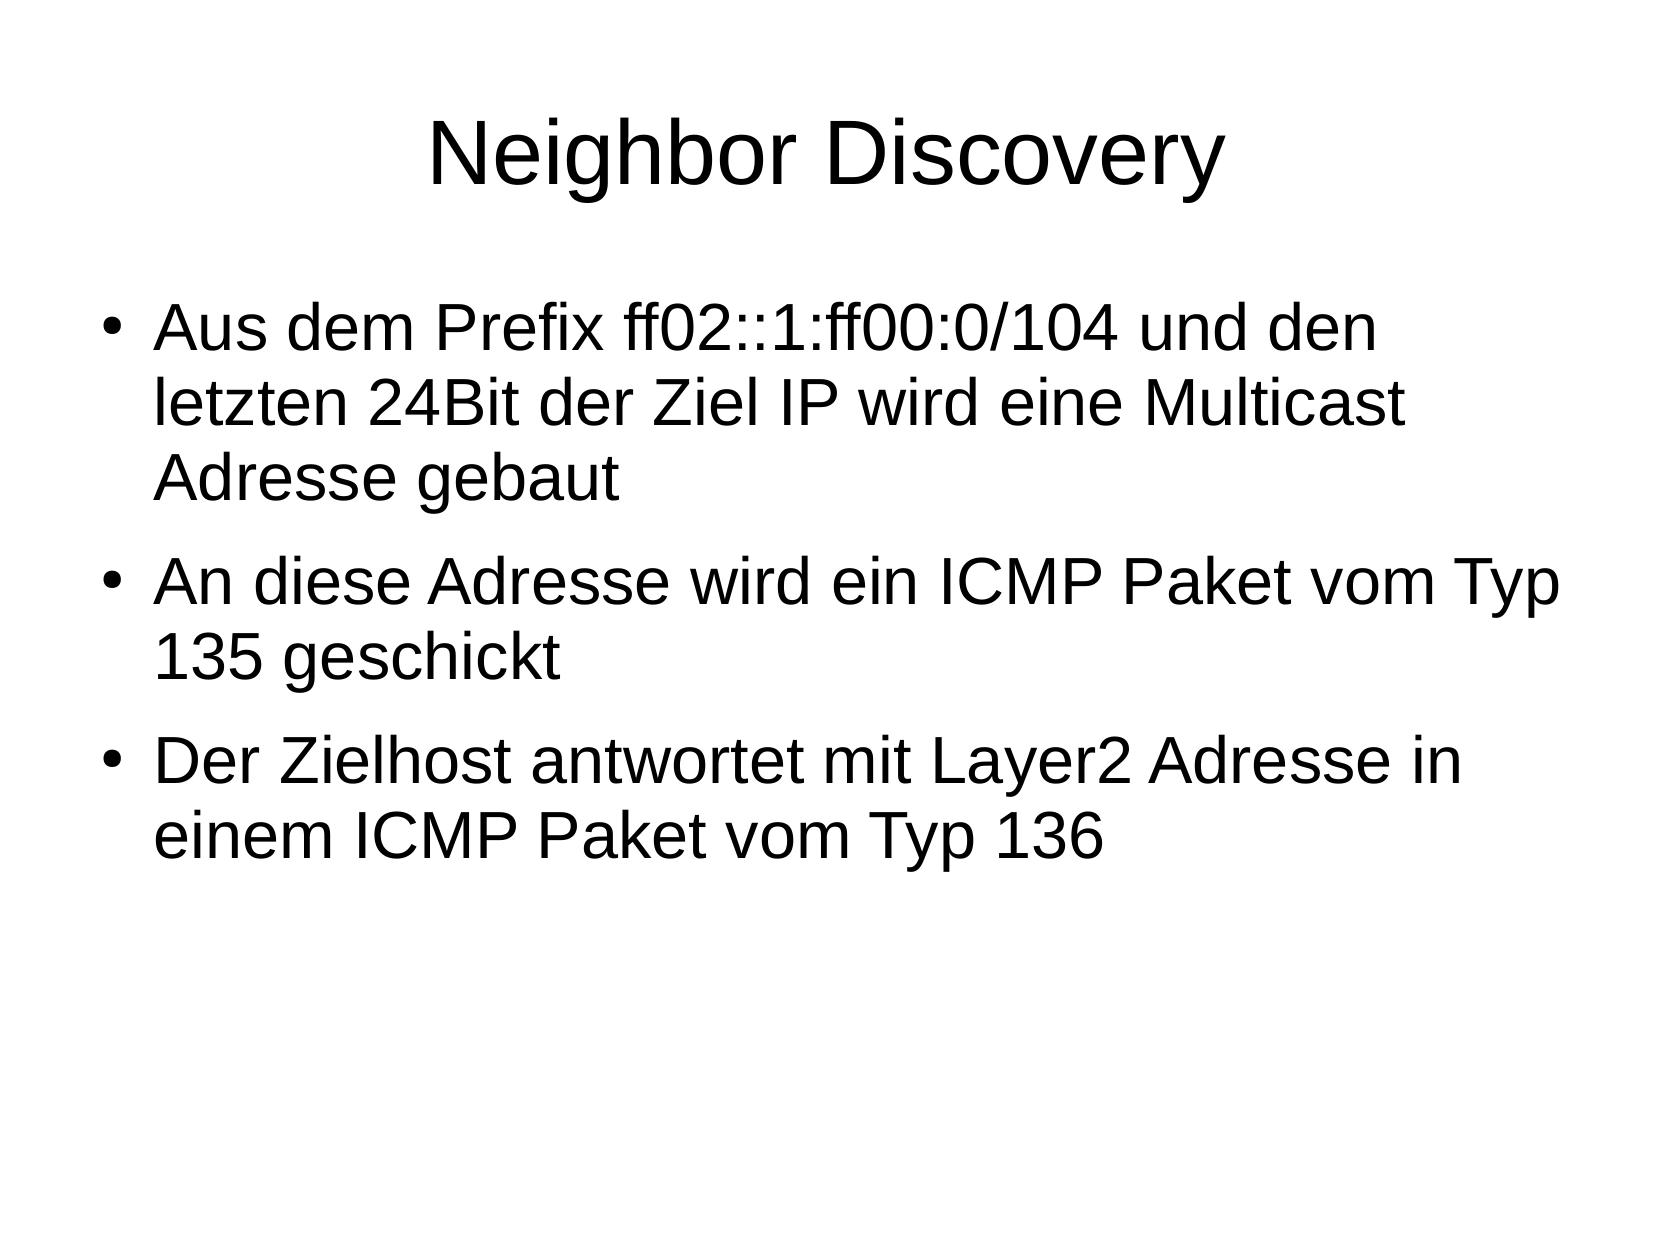

# Neighbor Discovery
Aus dem Prefix ff02::1:ff00:0/104 und den letzten 24Bit der Ziel IP wird eine Multicast Adresse gebaut
An diese Adresse wird ein ICMP Paket vom Typ 135 geschickt
Der Zielhost antwortet mit Layer2 Adresse in einem ICMP Paket vom Typ 136